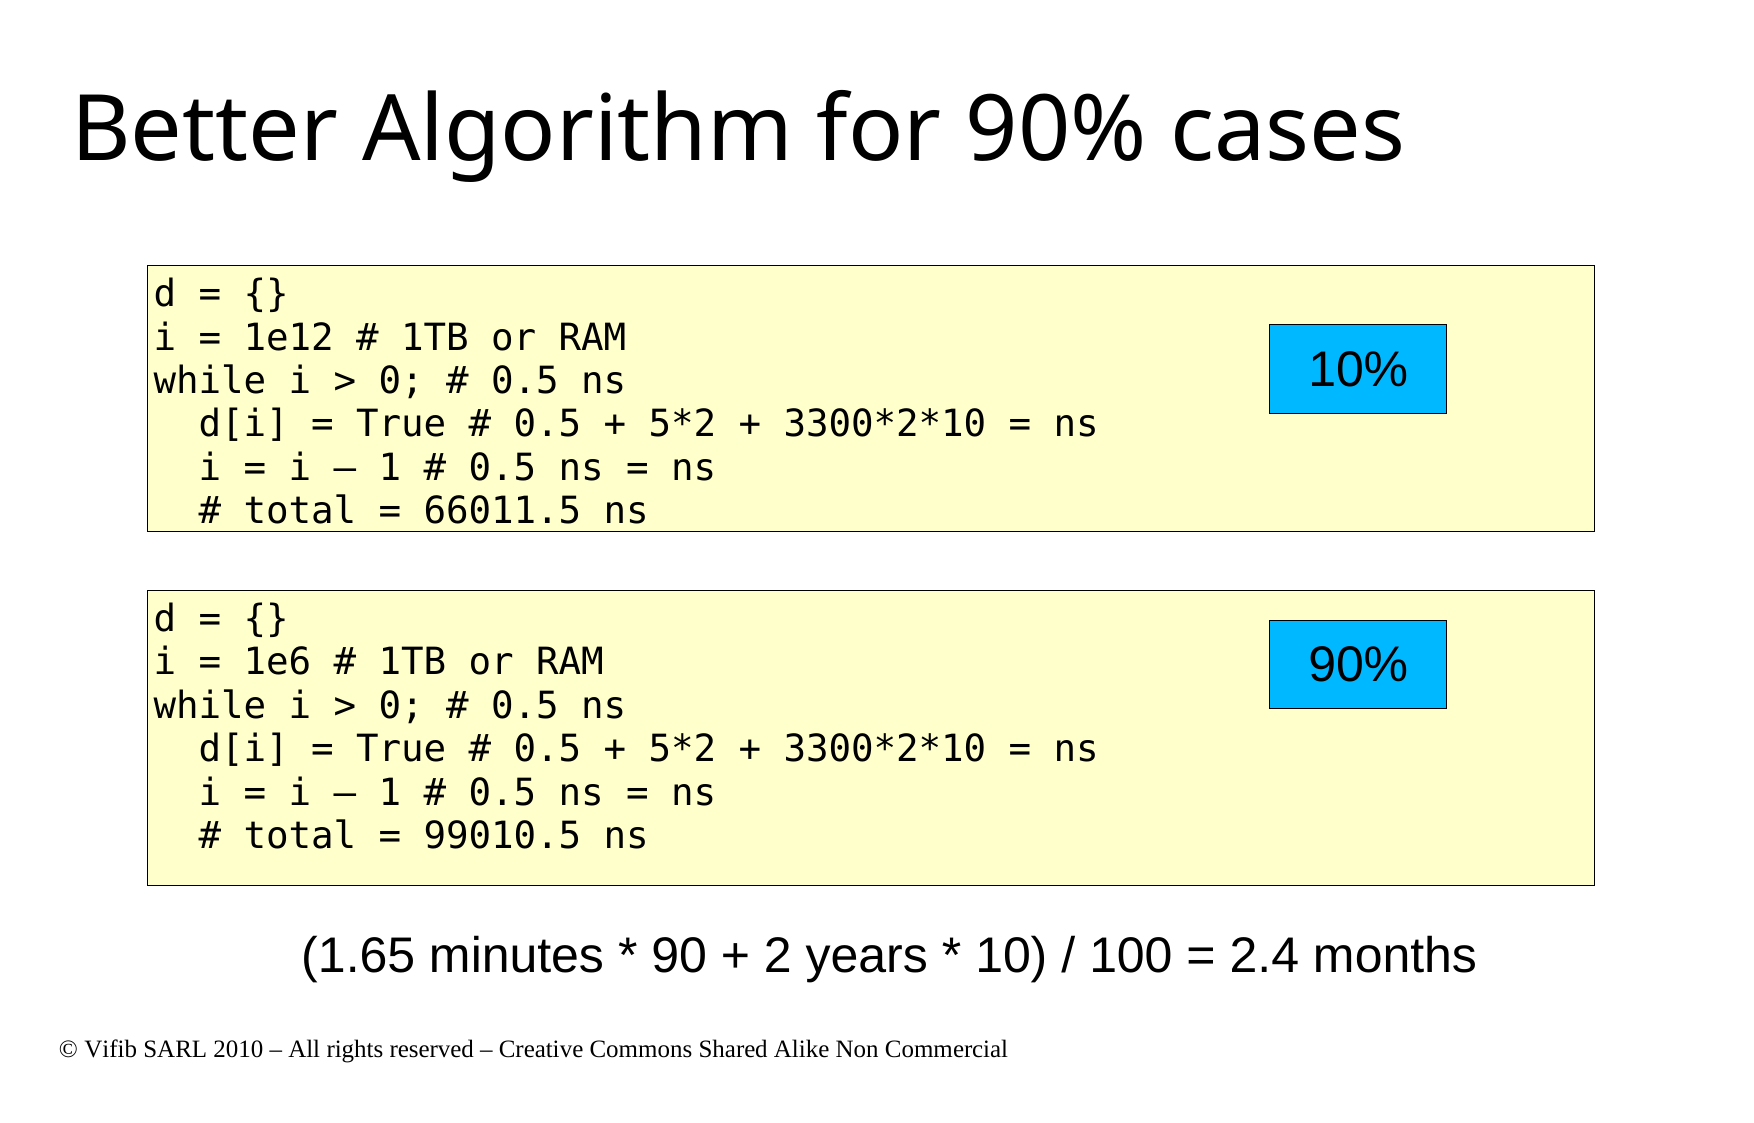

# Better Algorithm for 90% cases
d = {}
i = 1e12 # 1TB or RAM
while i > 0; # 0.5 ns
 d[i] = True # 0.5 + 5*2 + 3300*2*10 = ns
 i = i – 1 # 0.5 ns = ns
 # total = 66011.5 ns
10%
d = {}
i = 1e6 # 1TB or RAM
while i > 0; # 0.5 ns
 d[i] = True # 0.5 + 5*2 + 3300*2*10 = ns
 i = i – 1 # 0.5 ns = ns
 # total = 99010.5 ns
90%
(1.65 minutes * 90 + 2 years * 10) / 100 = 2.4 months